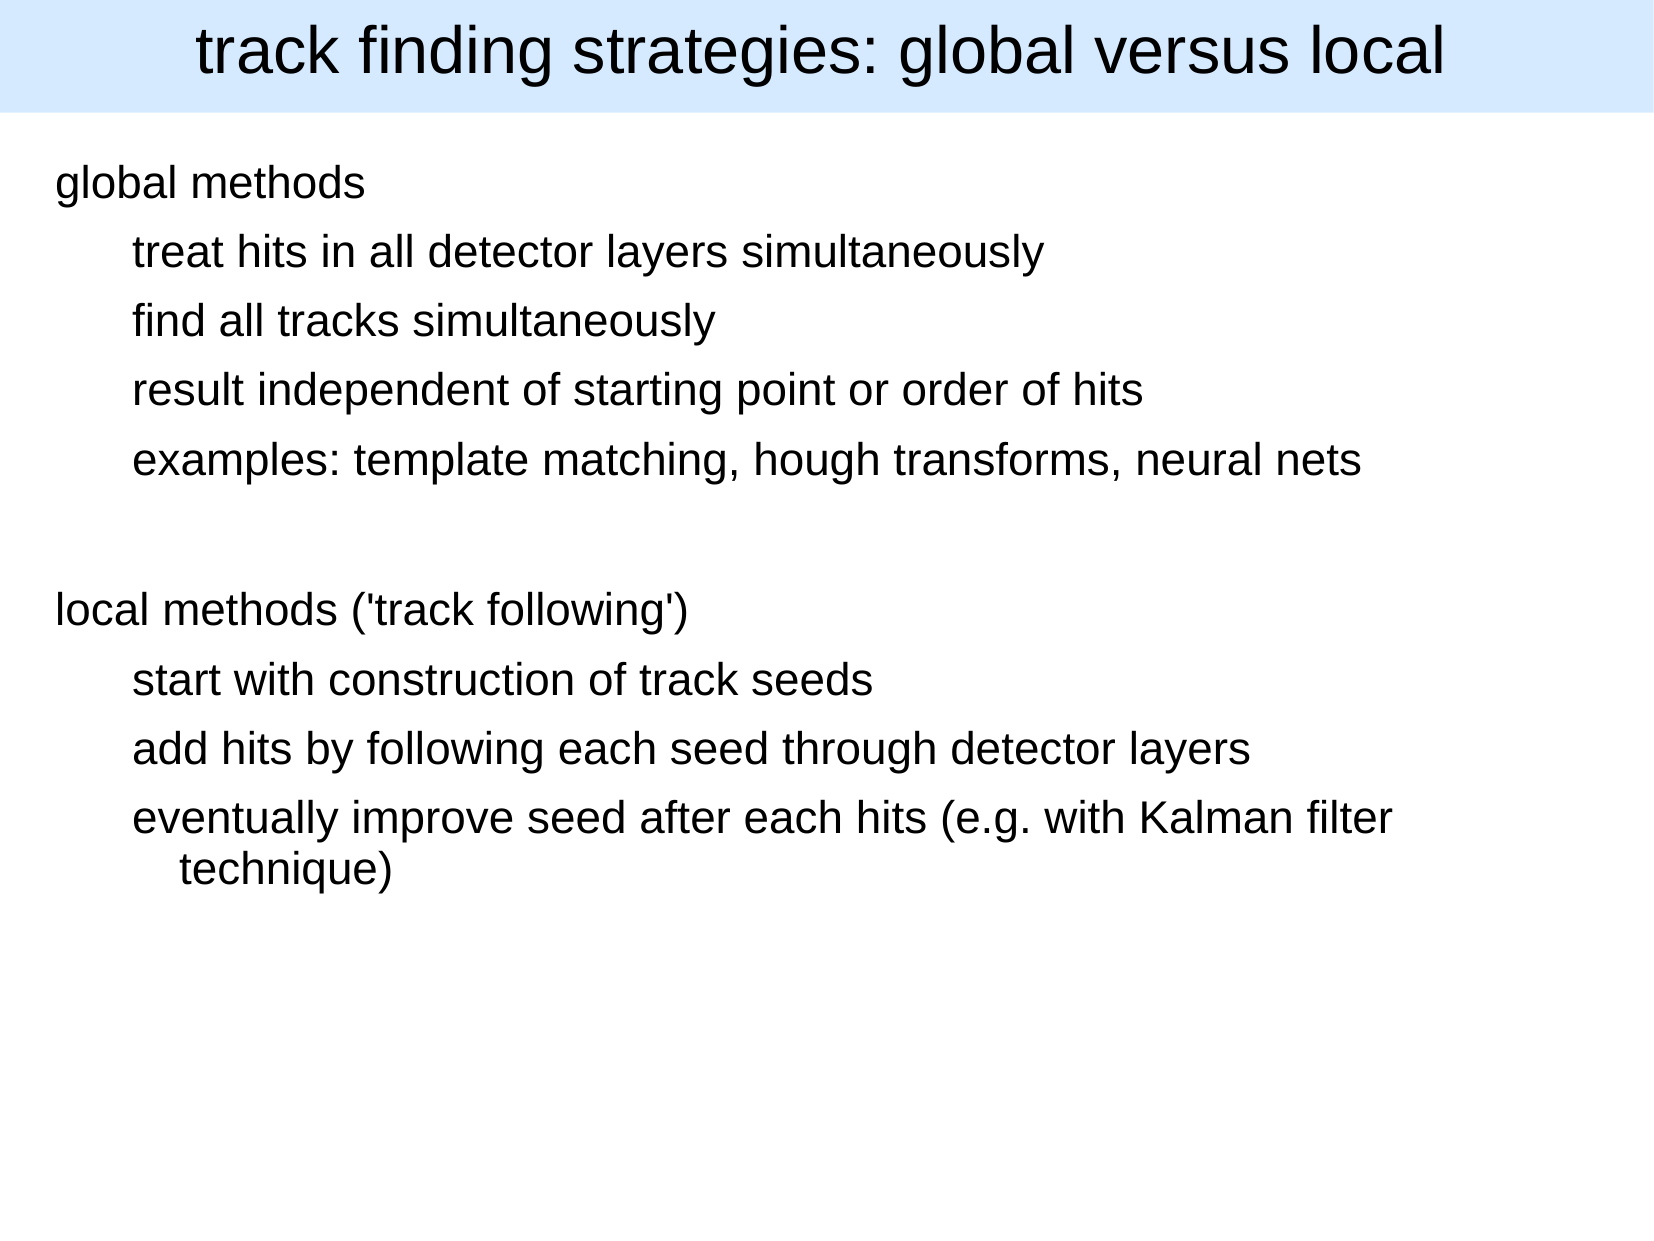

# track finding strategies: global versus local
global methods
treat hits in all detector layers simultaneously
find all tracks simultaneously
result independent of starting point or order of hits
examples: template matching, hough transforms, neural nets
local methods ('track following')
start with construction of track seeds
add hits by following each seed through detector layers
eventually improve seed after each hits (e.g. with Kalman filter technique)